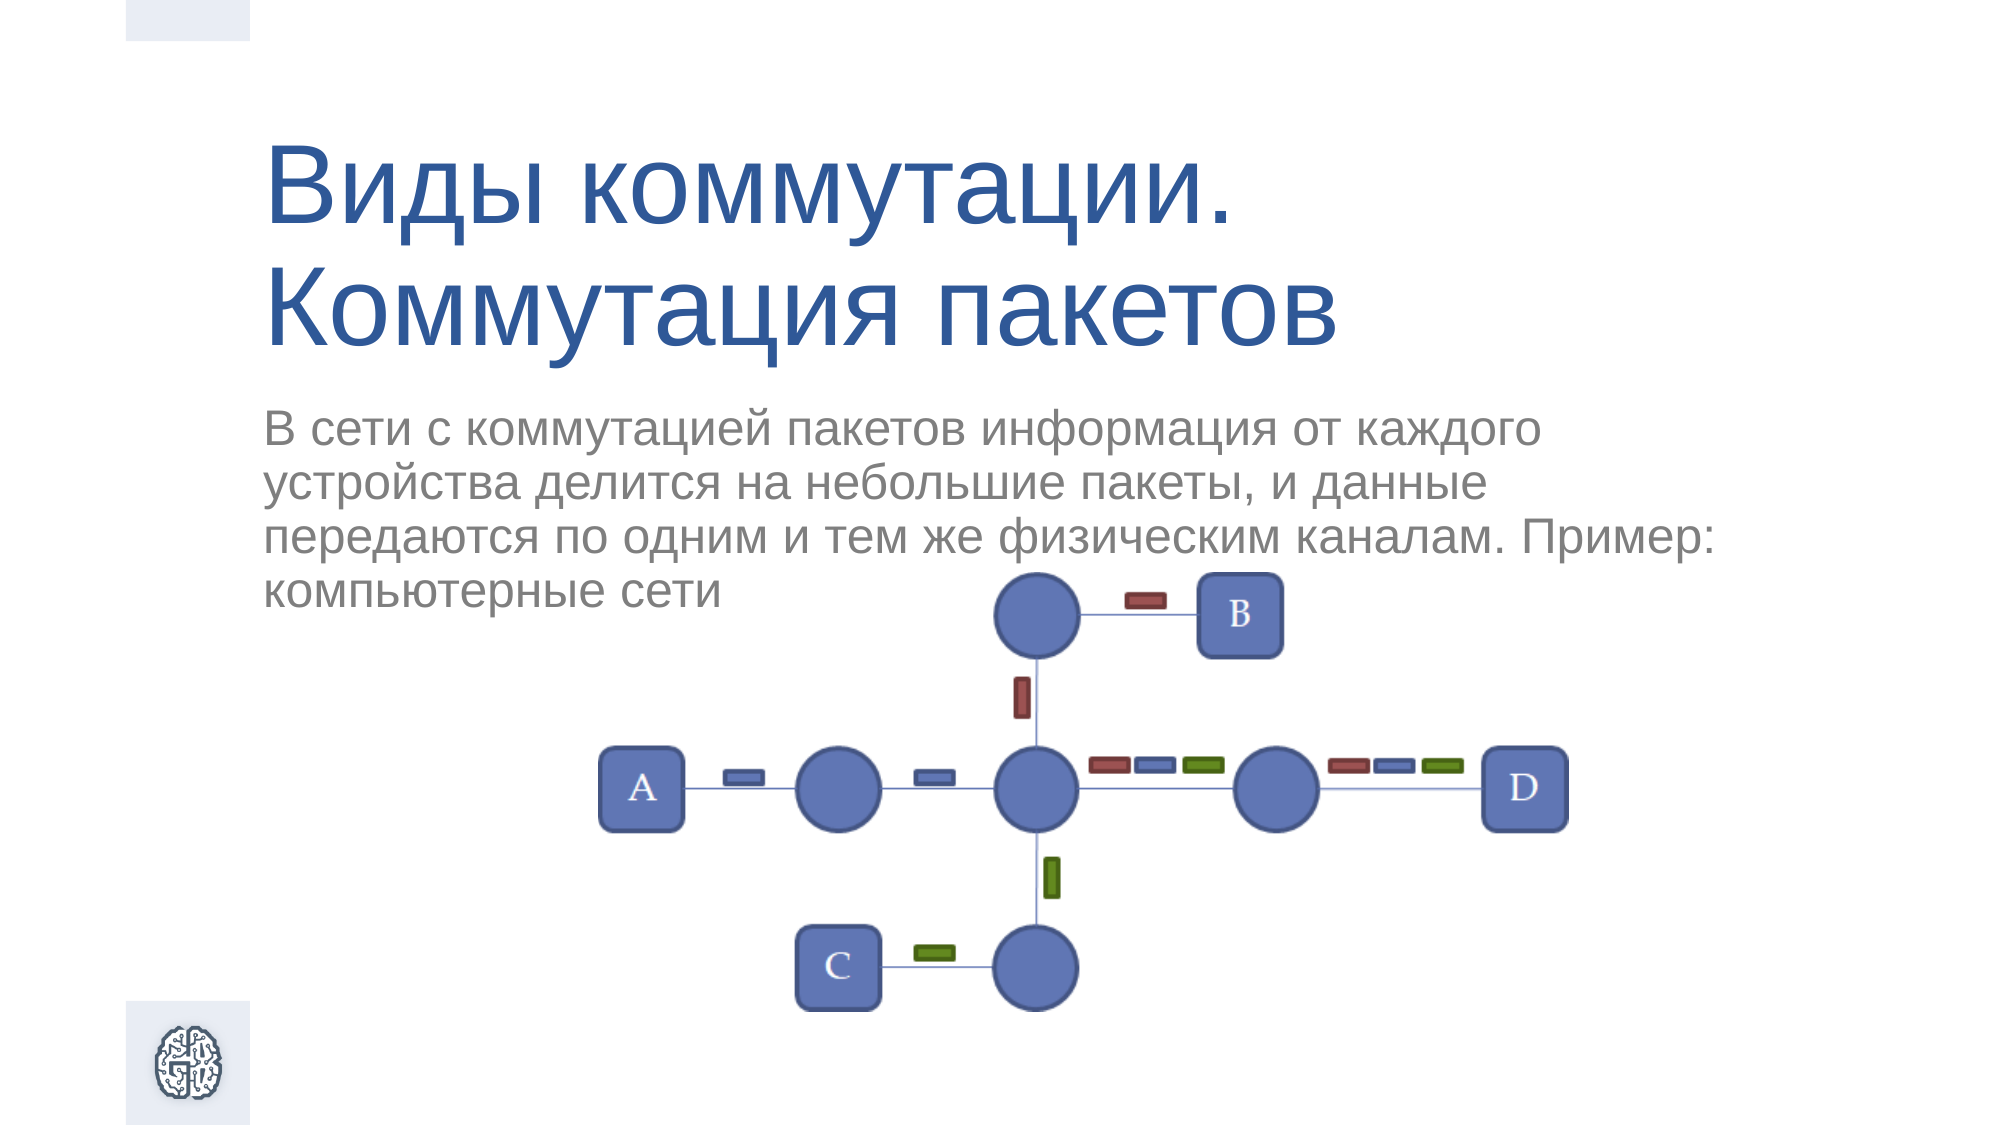

# Виды коммутации. Коммутация пакетов
В сети с коммутацией пакетов информация от каждого устройства делится на небольшие пакеты, и данные передаются по одним и тем же физическим каналам. Пример: компьютерные сети